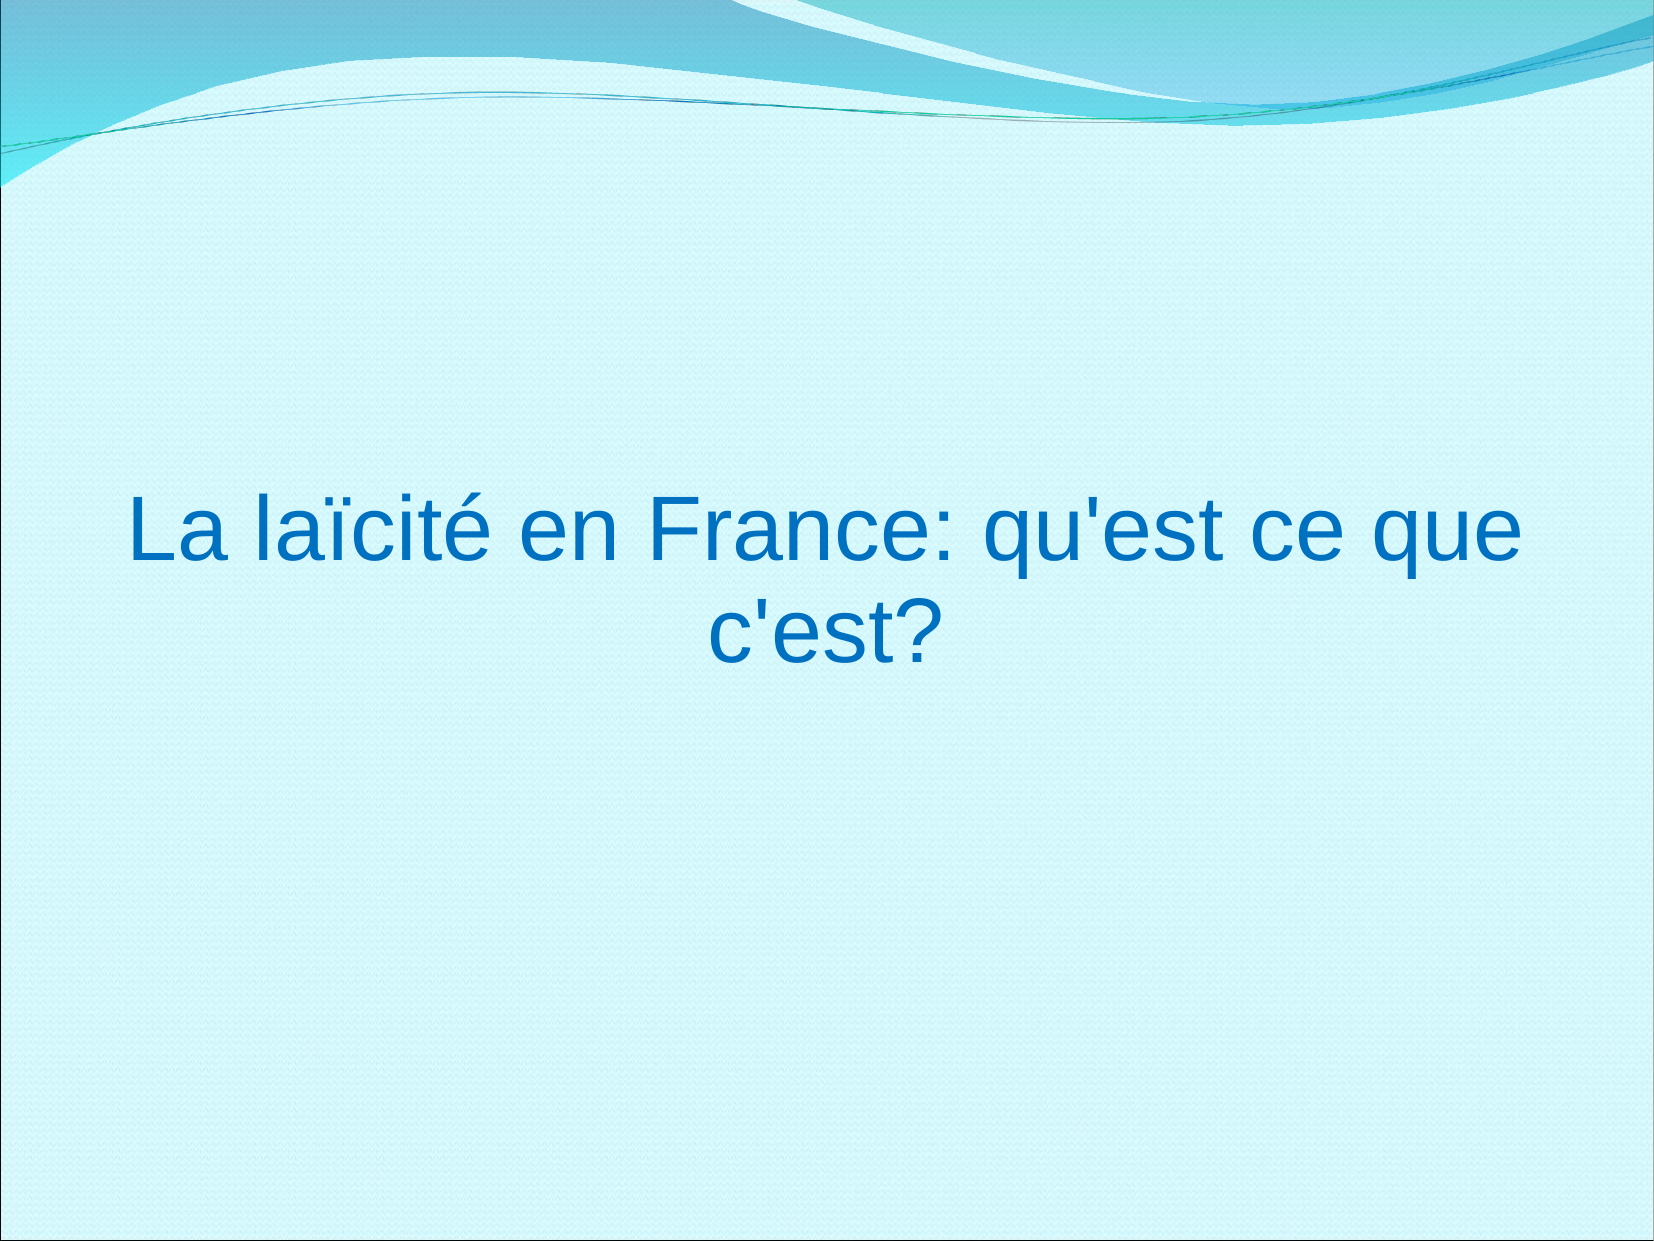

La laïcité en France: qu'est ce que c'est?